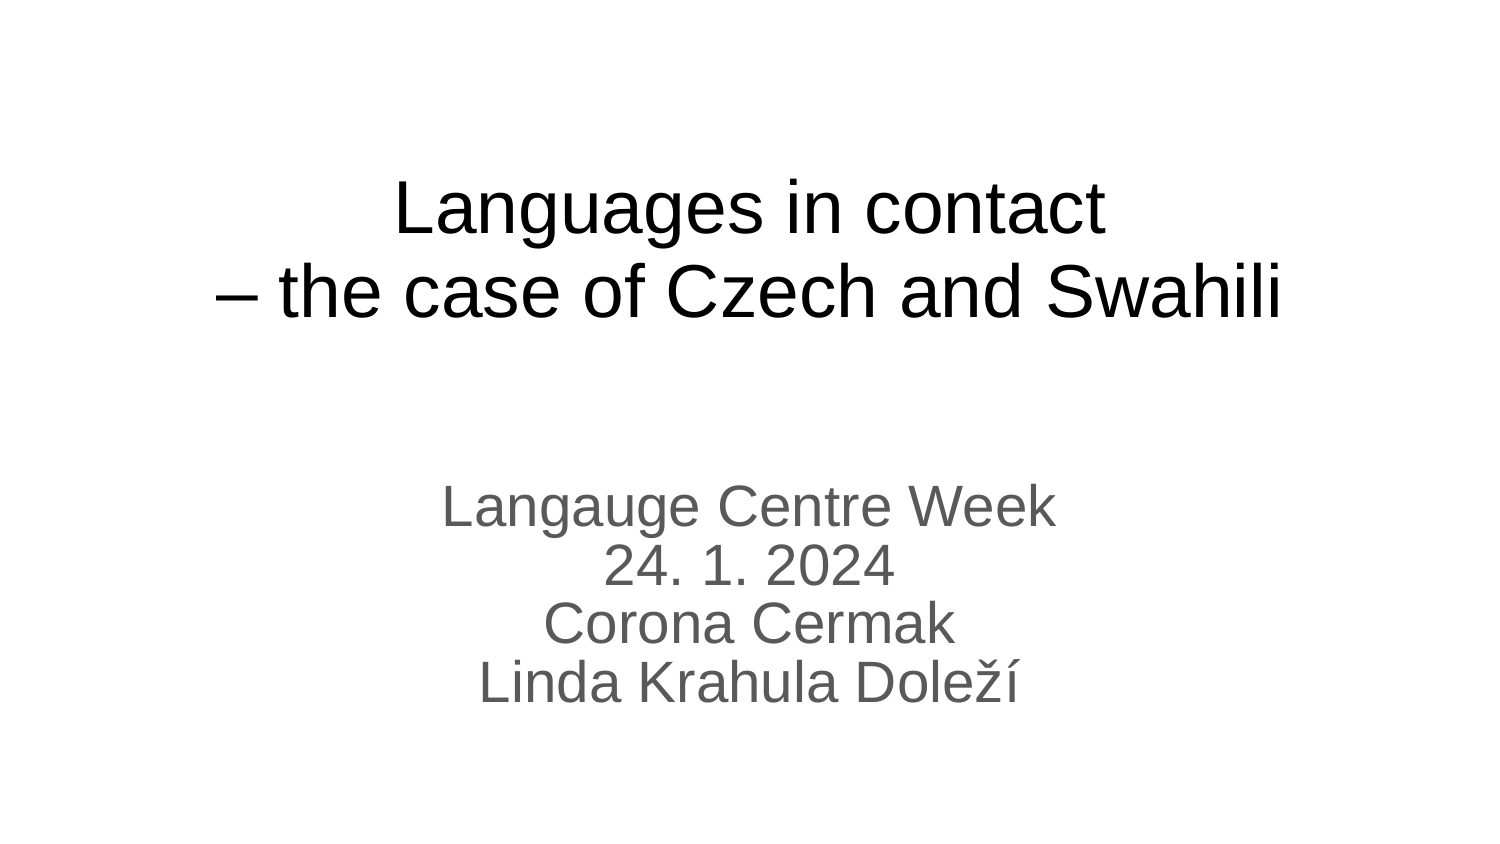

# Languages in contact
– the case of Czech and Swahili
Langauge Centre Week
24. 1. 2024
Corona Cermak
Linda Krahula Doleží